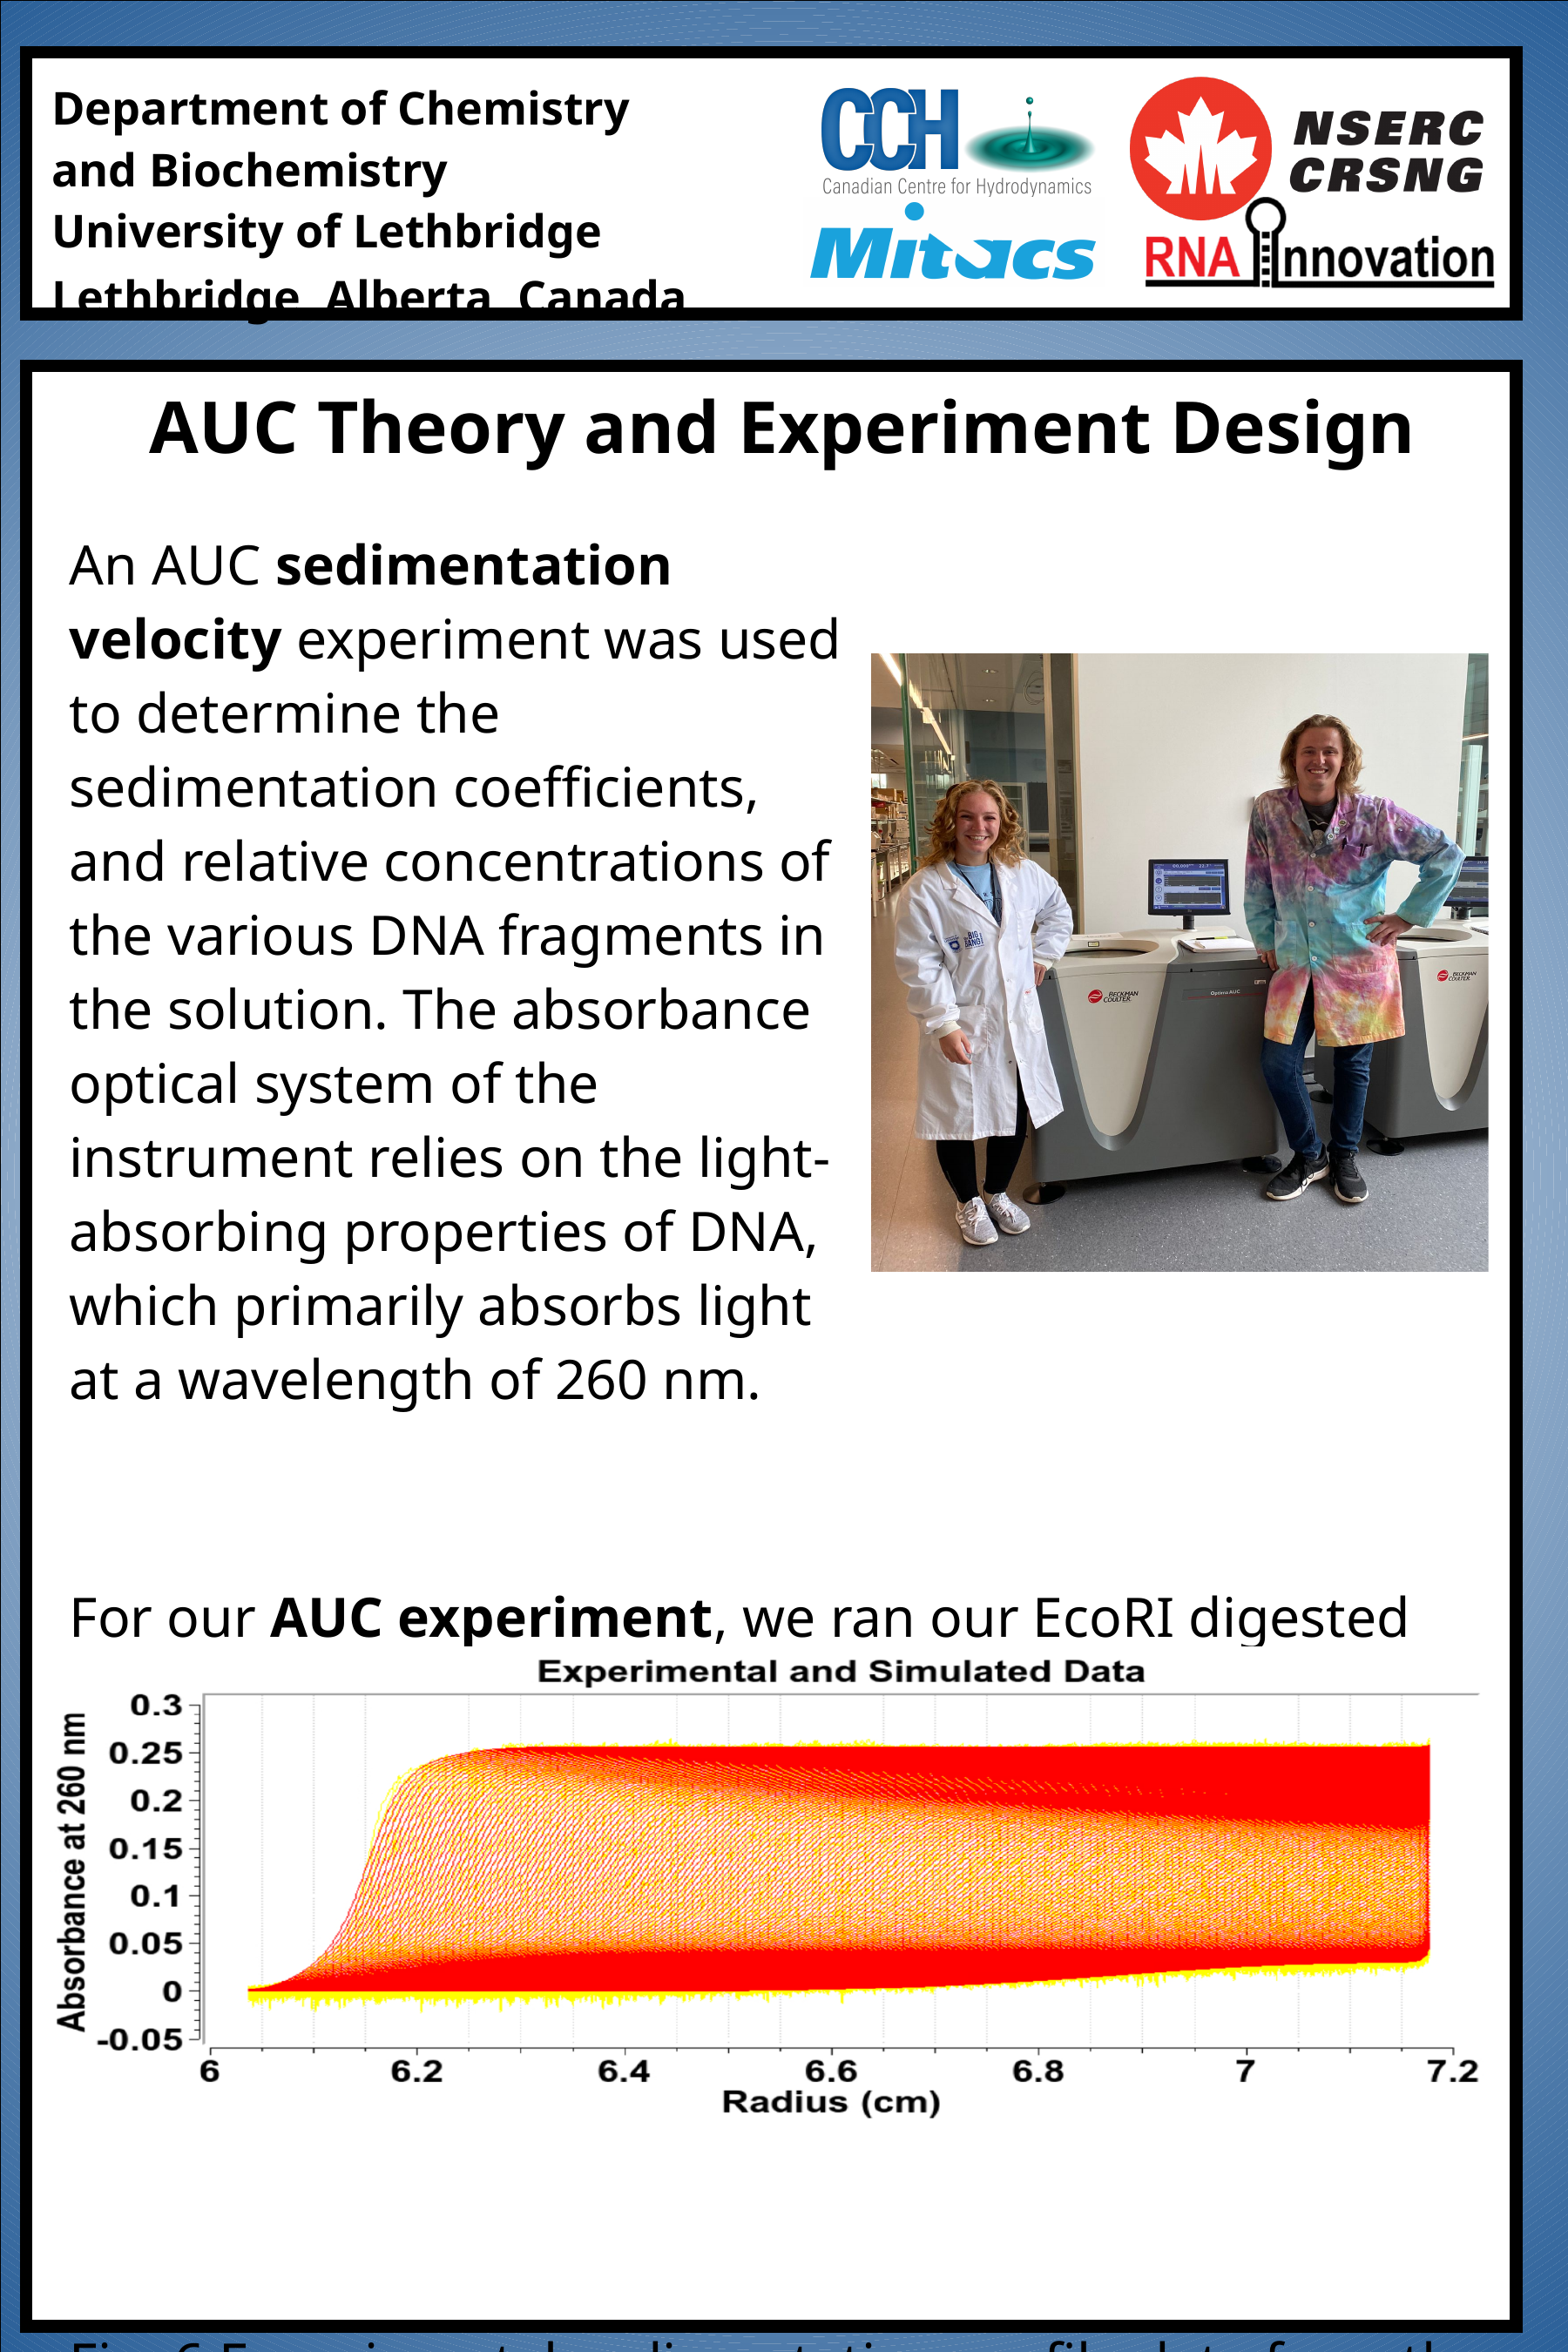

Department of Chemistry
and Biochemistry
University of Lethbridge
Lethbridge, Alberta, Canada
AUC Theory and Experiment Design
For our AUC experiment, we ran our EcoRI digested pPOL-I-208-12 plasmid samples at 35000 RPM at a temperature of 20°C for 13 hours.
Fig. 6 Experimental sedimentation profile data from the analytical ultracentrifuge is presented in yellow, and the simulated model data is in red.
An AUC sedimentation velocity experiment was used to determine the sedimentation coefficients, and relative concentrations of the various DNA fragments in the solution. The absorbance optical system of the instrument relies on the light-absorbing properties of DNA, which primarily absorbs light at a wavelength of 260 nm.